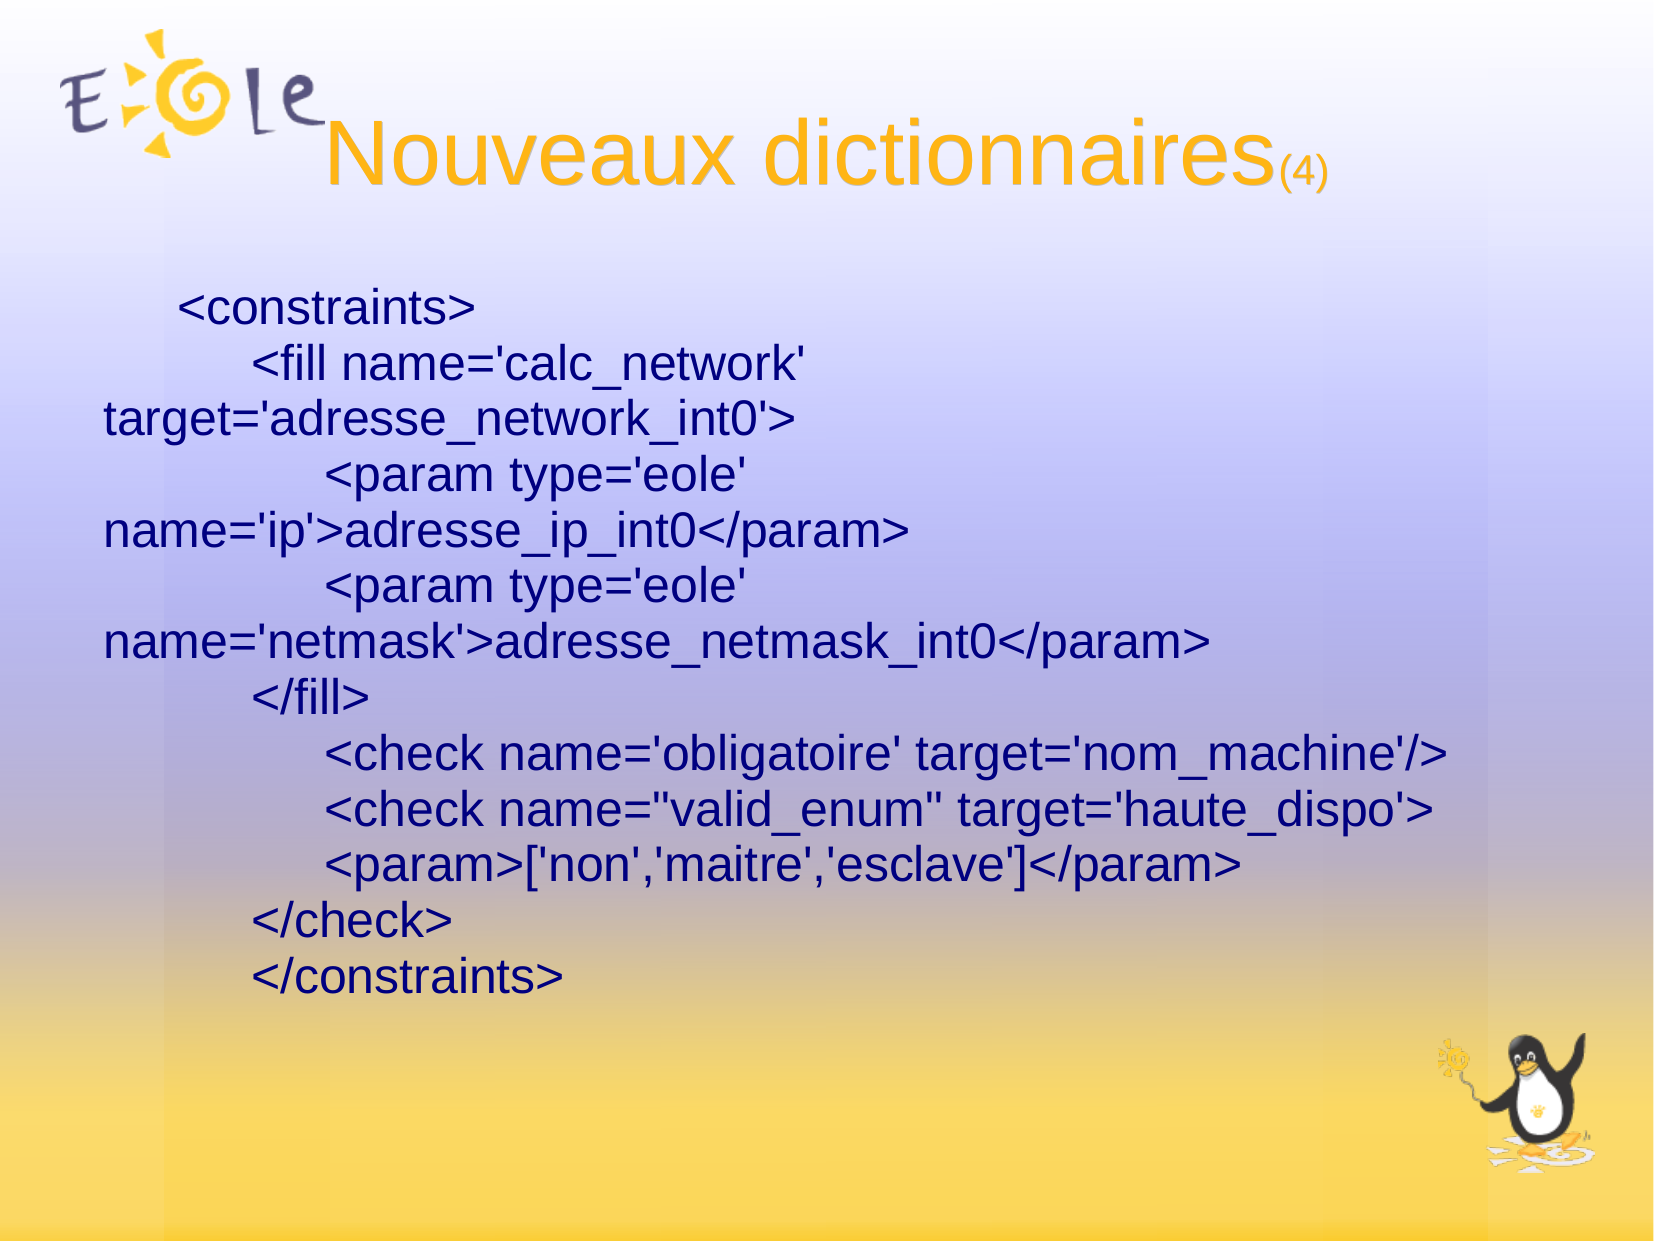

# Nouveaux dictionnaires(4)
	<constraints>
		<fill name='calc_network' target='adresse_network_int0'>
			<param type='eole' name='ip'>adresse_ip_int0</param>
			<param type='eole' name='netmask'>adresse_netmask_int0</param>
		</fill>
			<check name='obligatoire' target='nom_machine'/>
			<check name="valid_enum" target='haute_dispo'>
			<param>['non','maitre','esclave']</param>
		</check>
		</constraints>